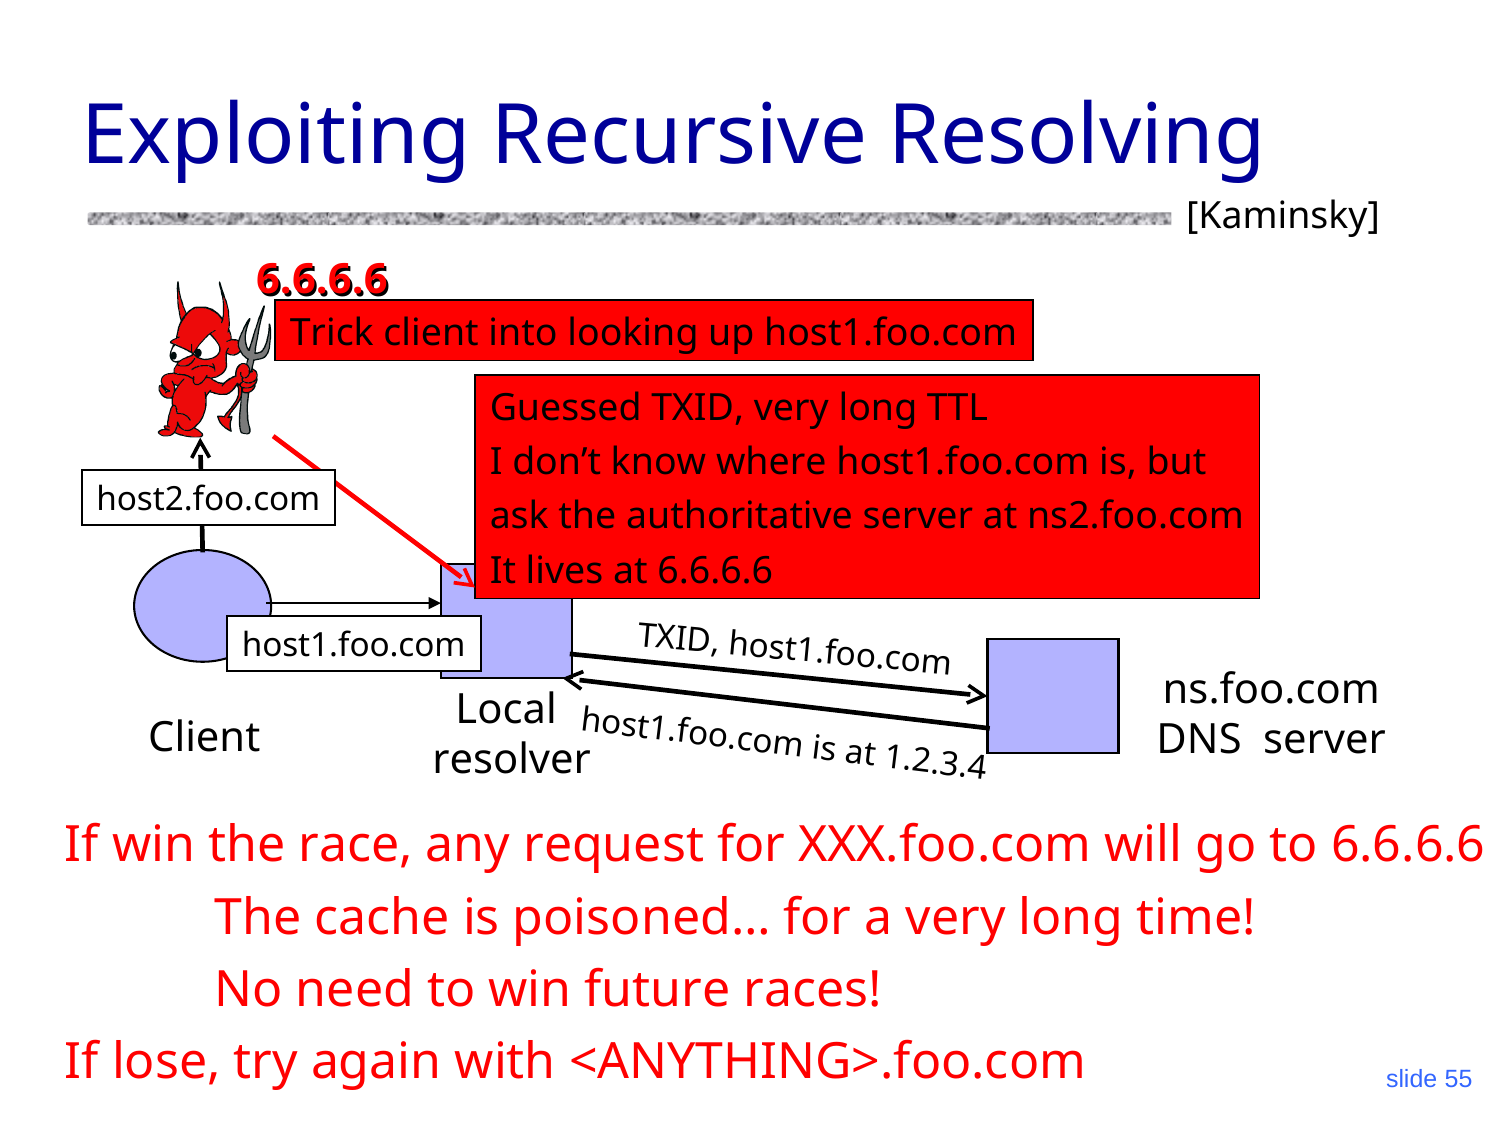

# Exploiting Recursive Resolving
[Kaminsky]
6.6.6.6
Trick client into looking up host1.foo.com
Guessed TXID, very long TTL
I don’t know where host1.foo.com is, but
ask the authoritative server at ns2.foo.com
It lives at 6.6.6.6
host2.foo.com
host1.foo.com
TXID, host1.foo.com
ns.foo.com
DNS server
Local
resolver
Client
host1.foo.com is at 1.2.3.4
If win the race, any request for XXX.foo.com will go to 6.6.6.6
	The cache is poisoned… for a very long time!
	No need to win future races!
If lose, try again with <ANYTHING>.foo.com
slide